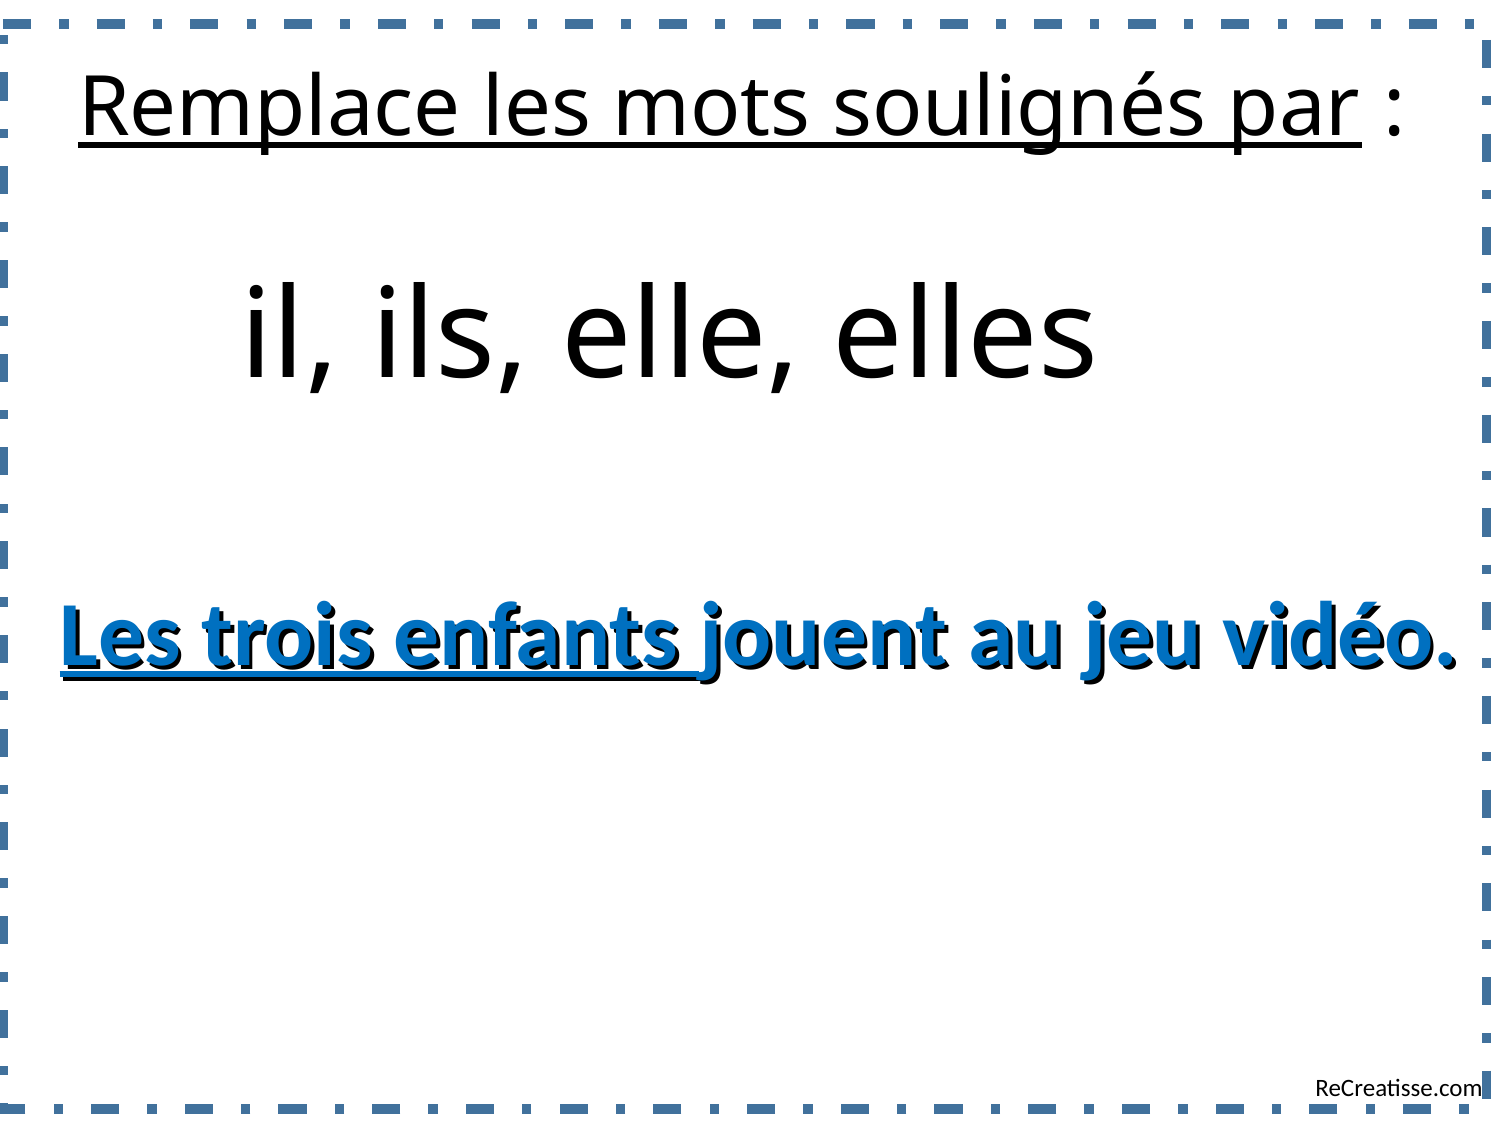

Remplace les mots soulignés par :
 il, ils, elle, elles
Les trois enfants jouent au jeu vidéo.
ReCreatisse.com